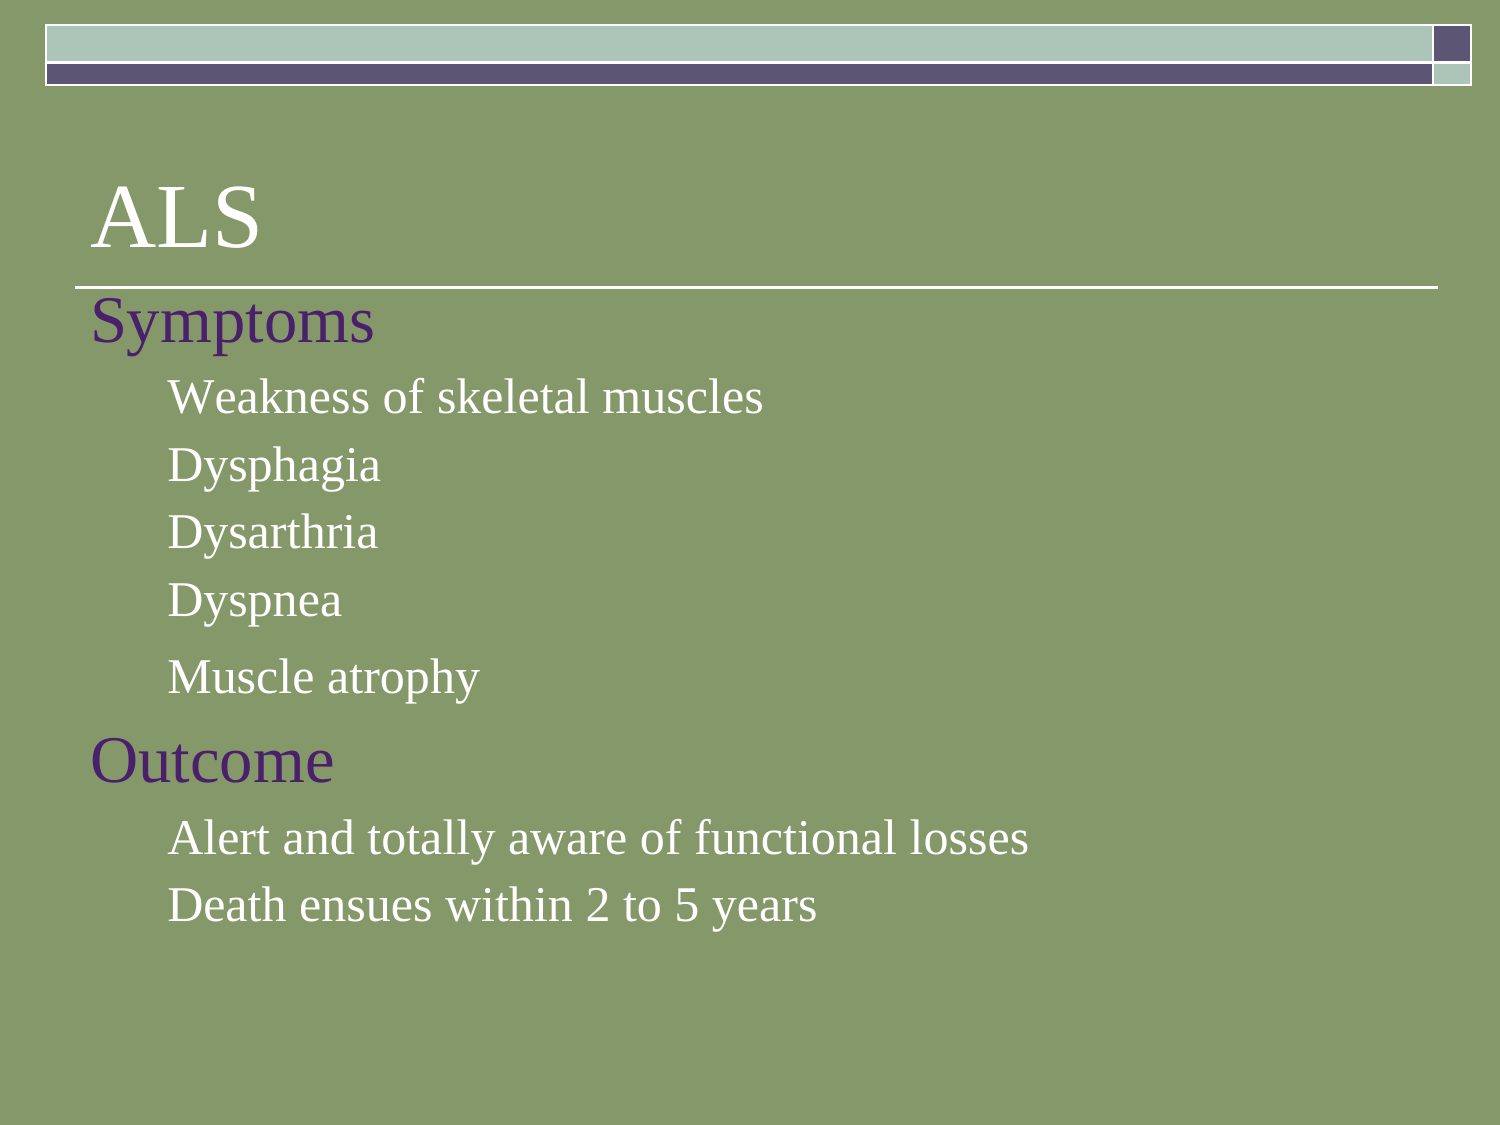

# ALS
Symptoms
Weakness of skeletal muscles
Dysphagia
Dysarthria
Dyspnea
Muscle atrophy
Outcome
Alert and totally aware of functional losses
Death ensues within 2 to 5 years